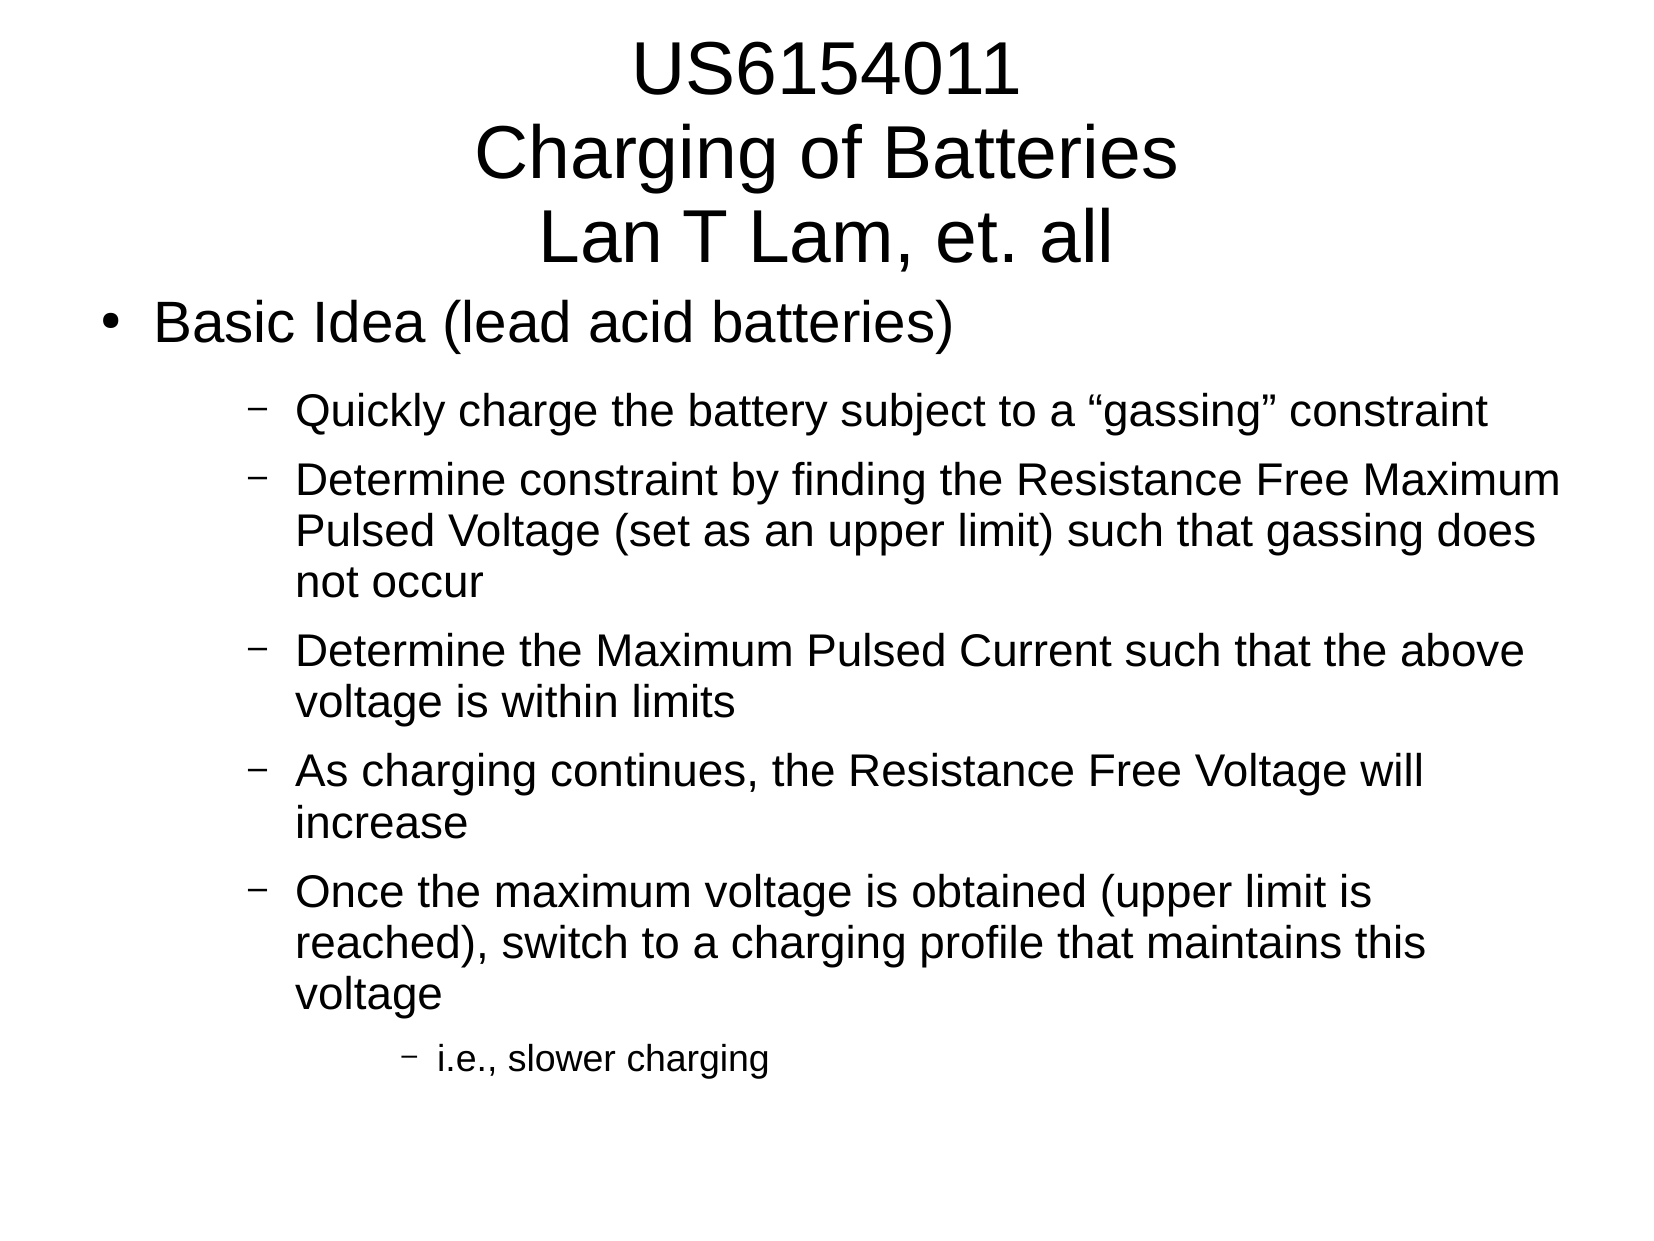

# US6154011 Charging of Batteries Lan T Lam, et. all
Basic Idea (lead acid batteries)
Quickly charge the battery subject to a “gassing” constraint
Determine constraint by finding the Resistance Free Maximum Pulsed Voltage (set as an upper limit) such that gassing does not occur
Determine the Maximum Pulsed Current such that the above voltage is within limits
As charging continues, the Resistance Free Voltage will increase
Once the maximum voltage is obtained (upper limit is reached), switch to a charging profile that maintains this voltage
i.e., slower charging